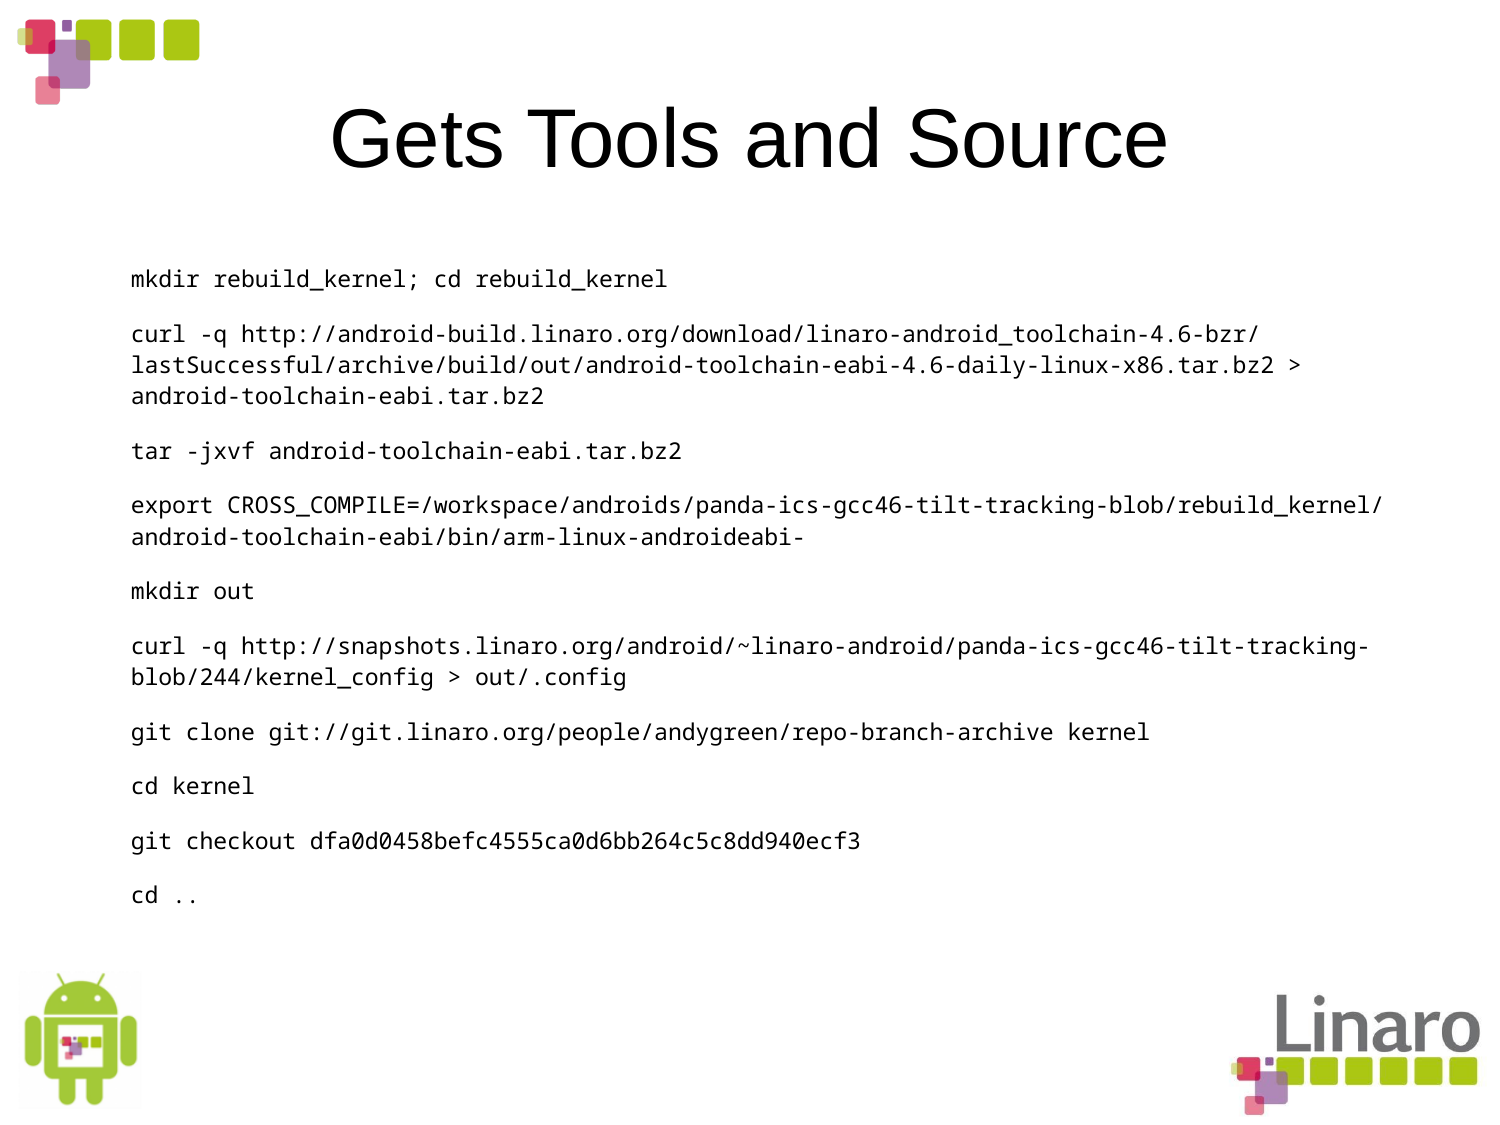

# Gets Tools and Source
mkdir rebuild_kernel; cd rebuild_kernel
curl -q http://android-build.linaro.org/download/linaro-android_toolchain-4.6-bzr/lastSuccessful/archive/build/out/android-toolchain-eabi-4.6-daily-linux-x86.tar.bz2 > android-toolchain-eabi.tar.bz2
tar -jxvf android-toolchain-eabi.tar.bz2
export CROSS_COMPILE=/workspace/androids/panda-ics-gcc46-tilt-tracking-blob/rebuild_kernel/android-toolchain-eabi/bin/arm-linux-androideabi-
mkdir out
curl -q http://snapshots.linaro.org/android/~linaro-android/panda-ics-gcc46-tilt-tracking-blob/244/kernel_config > out/.config
git clone git://git.linaro.org/people/andygreen/repo-branch-archive kernel
cd kernel
git checkout dfa0d0458befc4555ca0d6bb264c5c8dd940ecf3
cd ..